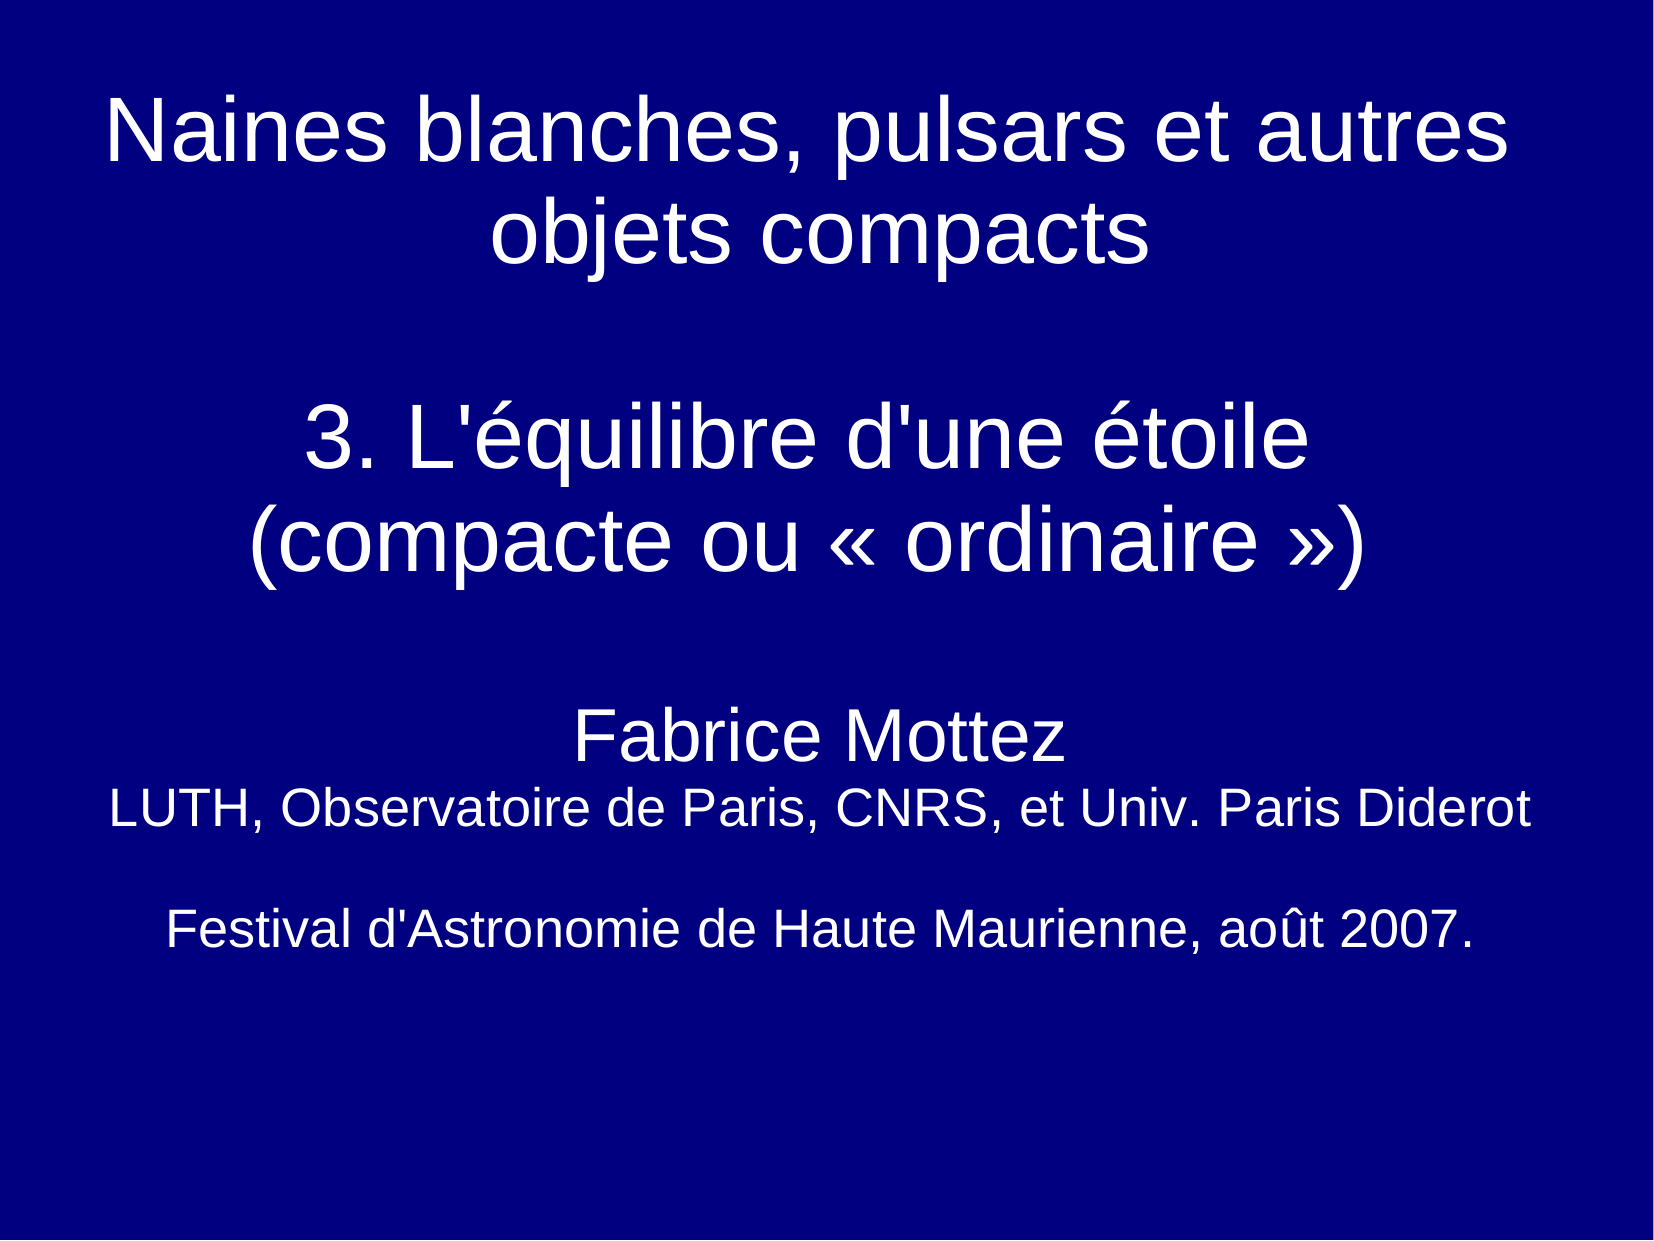

# Naines blanches, pulsars et autres objets compacts 3. L'équilibre d'une étoile (compacte ou « ordinaire ») Fabrice Mottez LUTH, Observatoire de Paris, CNRS, et Univ. Paris Diderot Festival d'Astronomie de Haute Maurienne, août 2007.